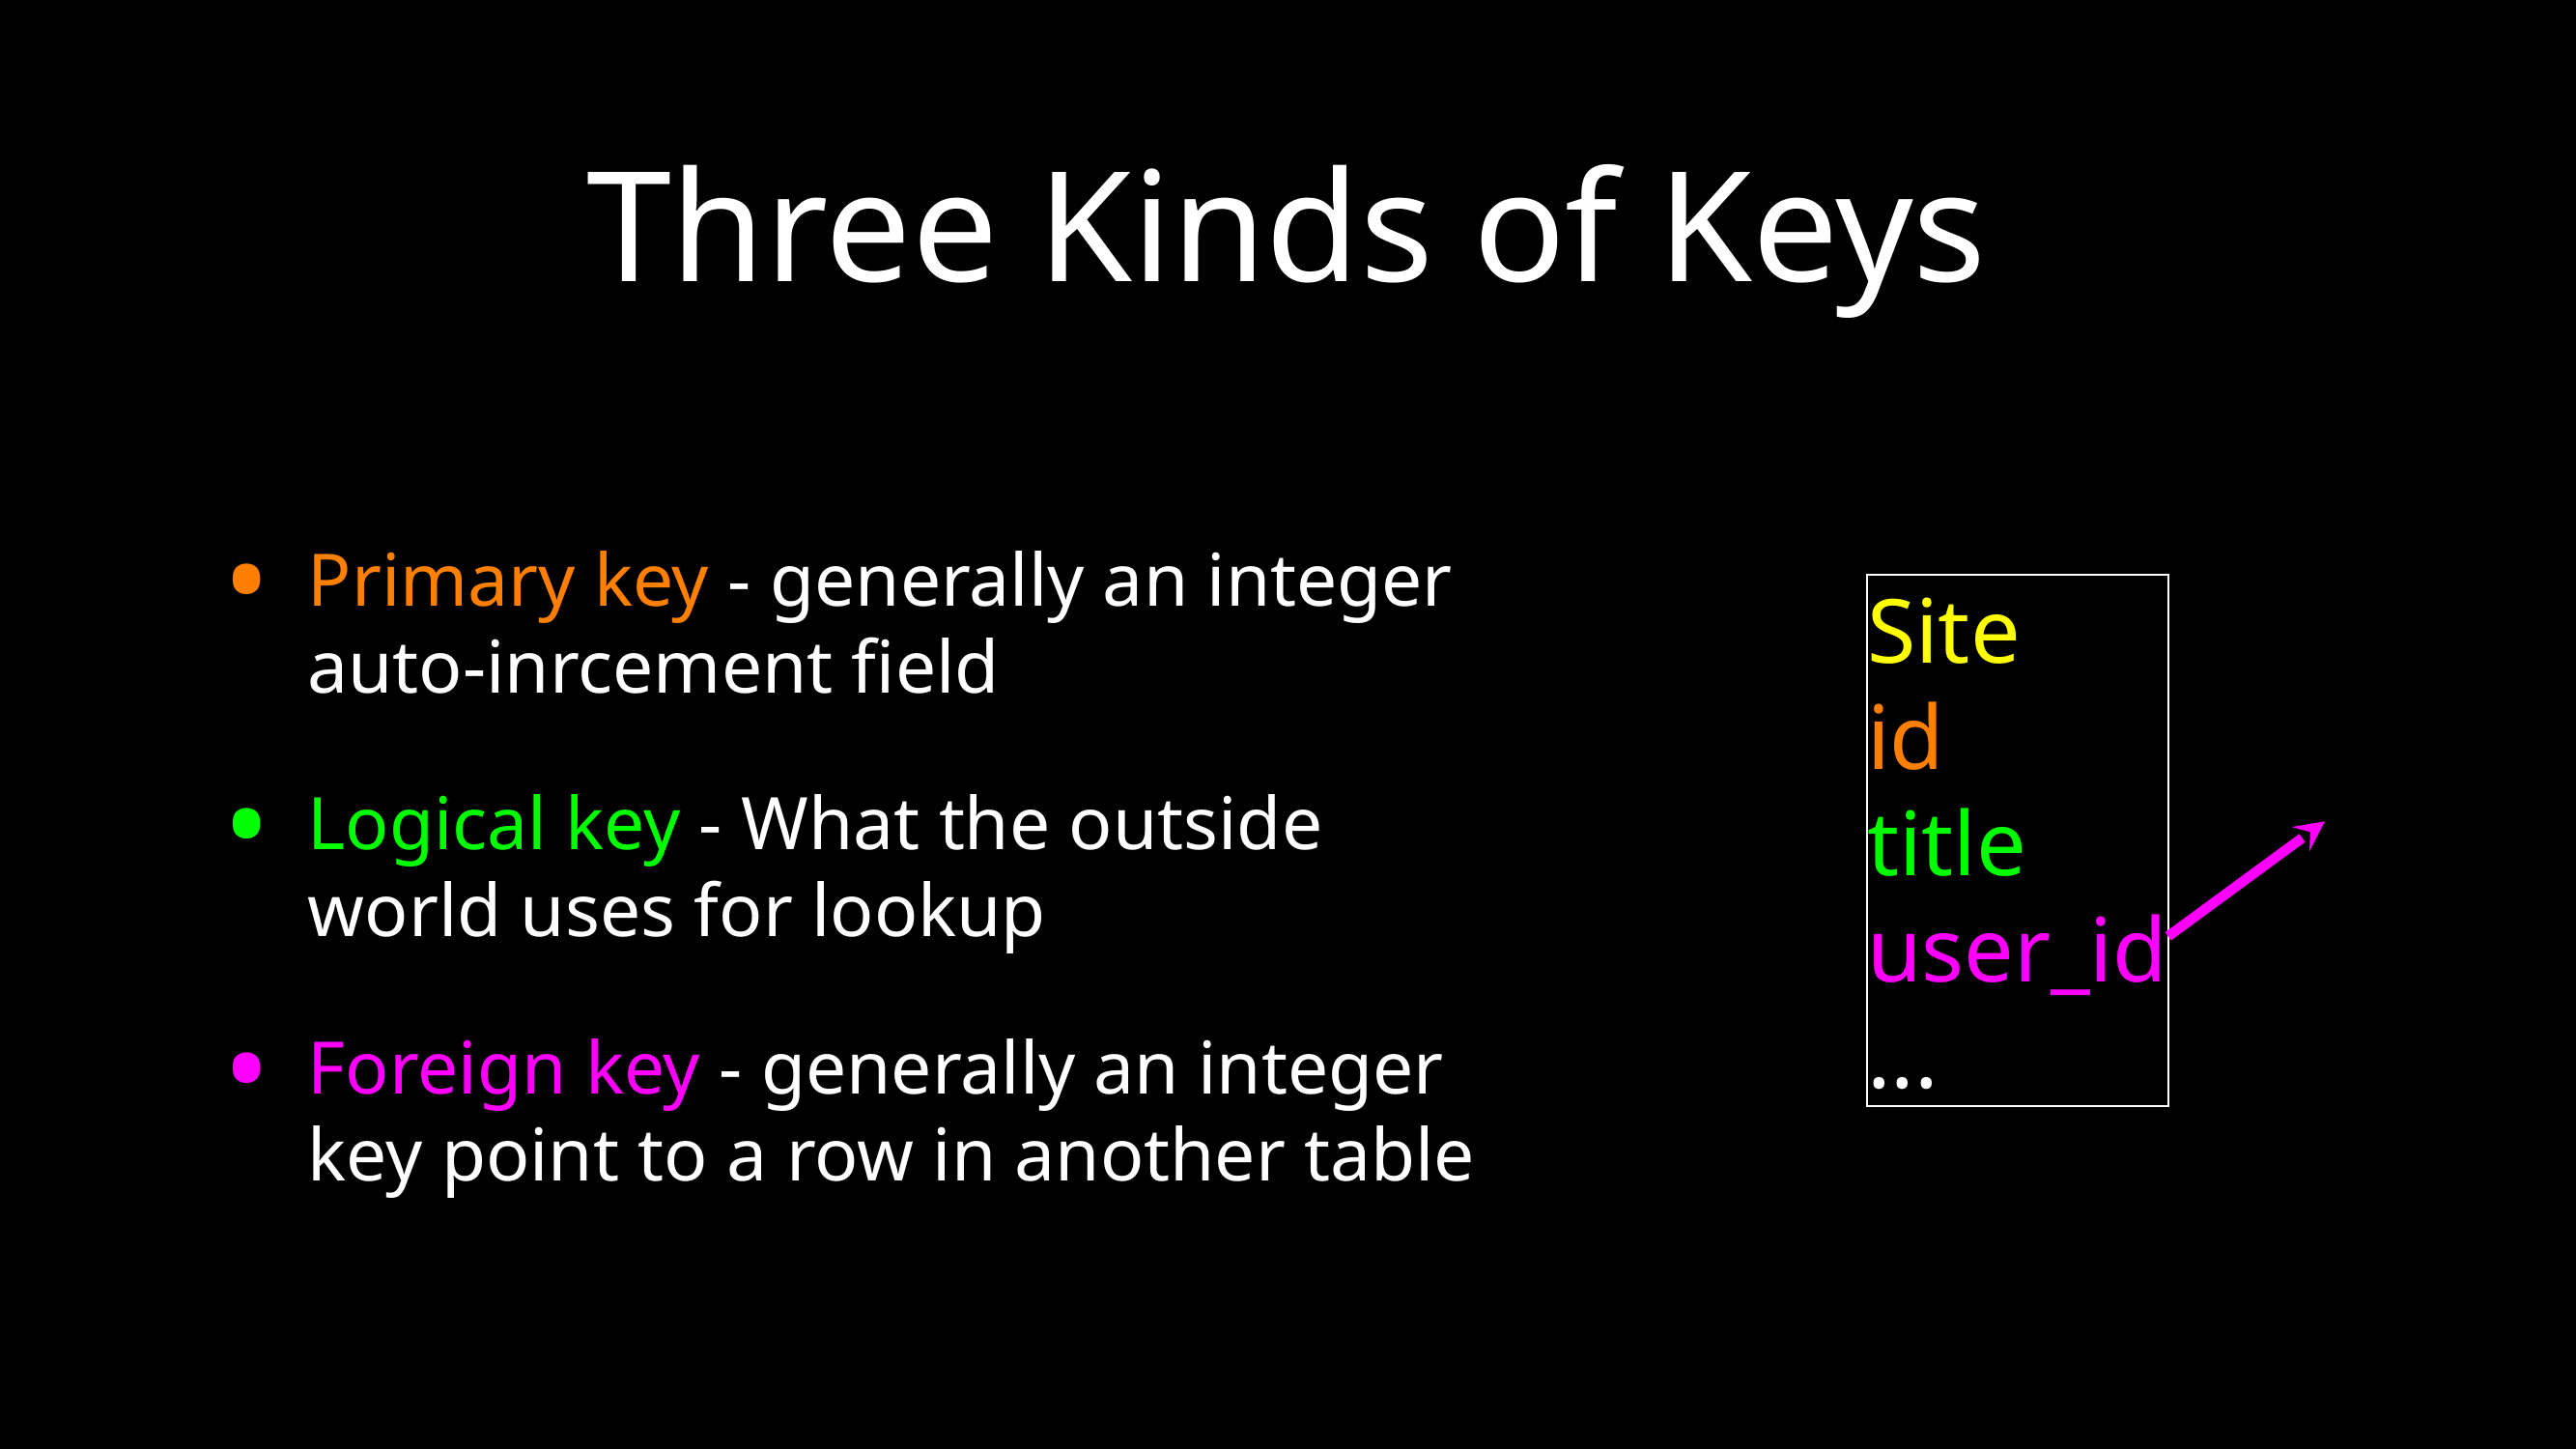

# Three Kinds of Keys
Primary key - generally an integer auto-inrcement field
Logical key - What the outside world uses for lookup
Foreign key - generally an integer key point to a row in another table
Site
id
title
user_id
...